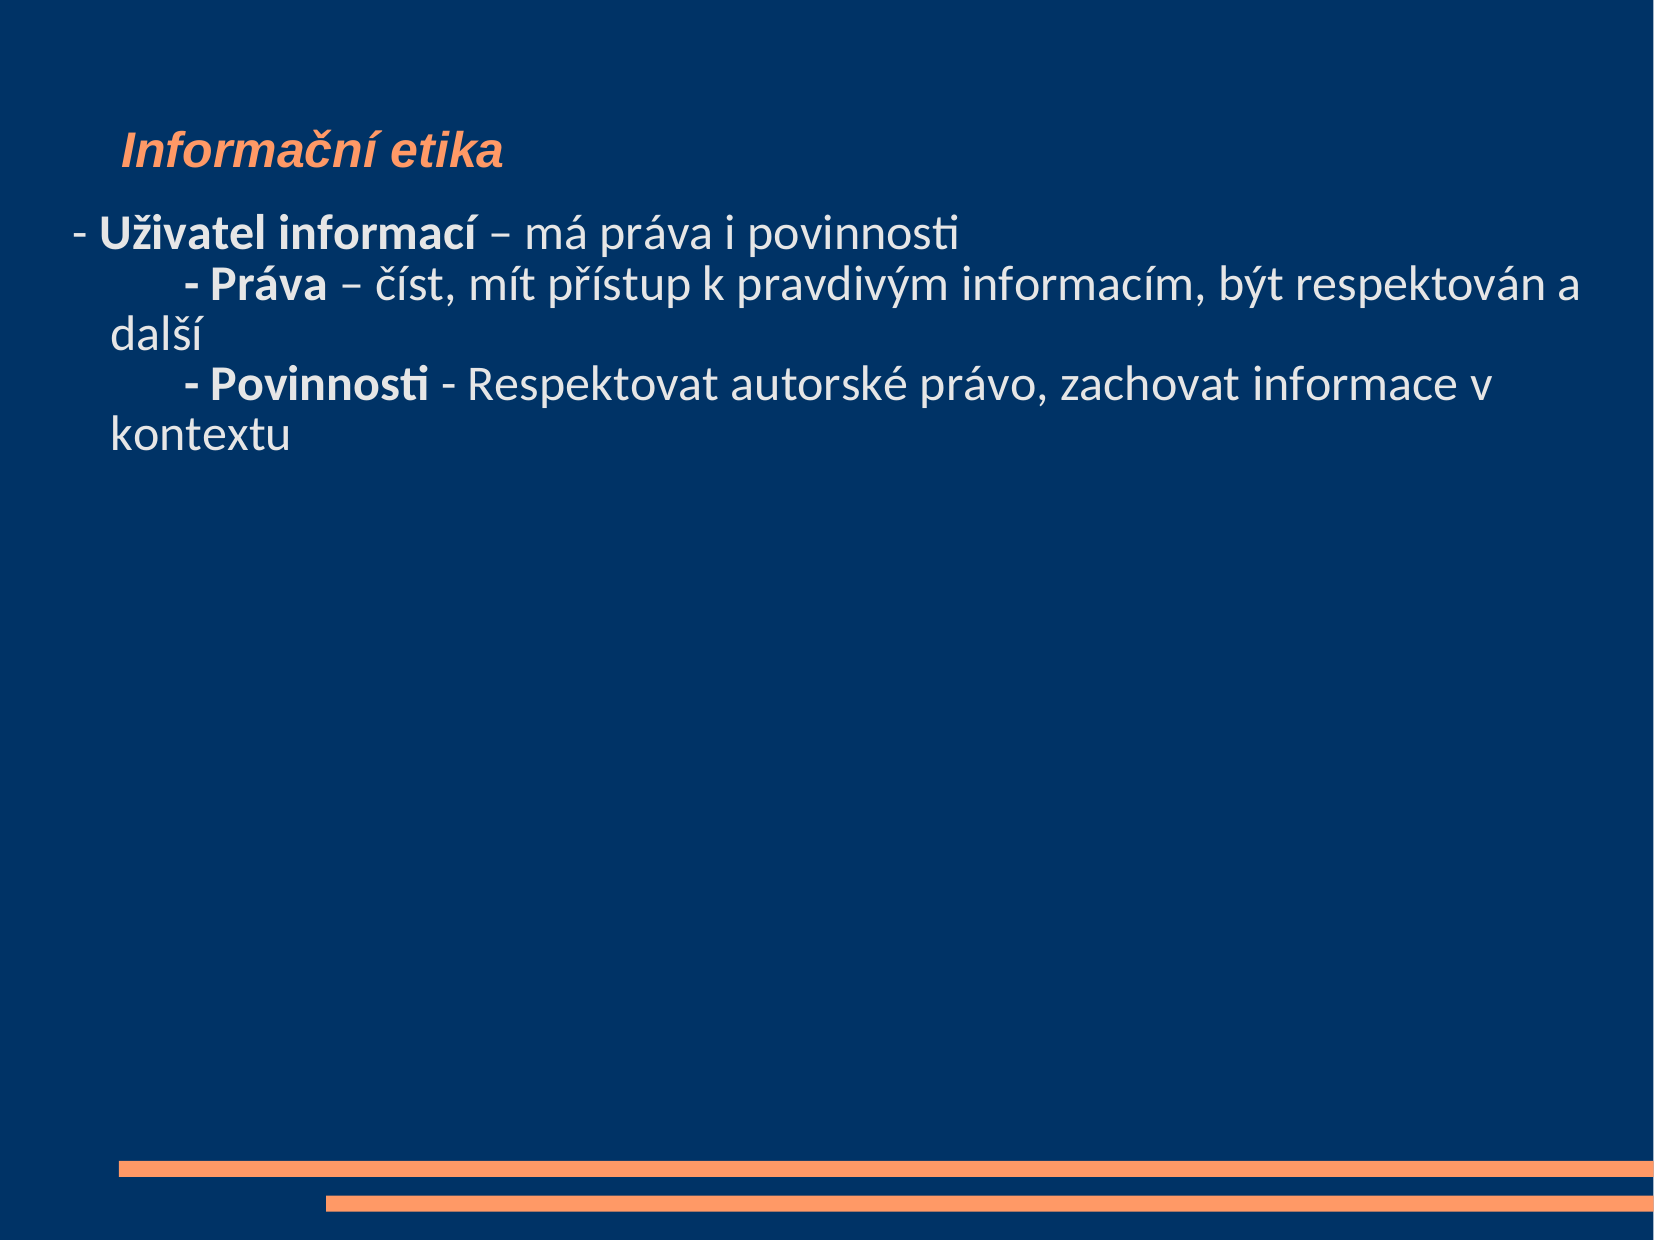

# Informační etika
- Uživatel informací – má práva i povinnosti
	- Práva – číst, mít přístup k pravdivým informacím, být respektován a další
 	- Povinnosti - Respektovat autorské právo, zachovat informace v kontextu